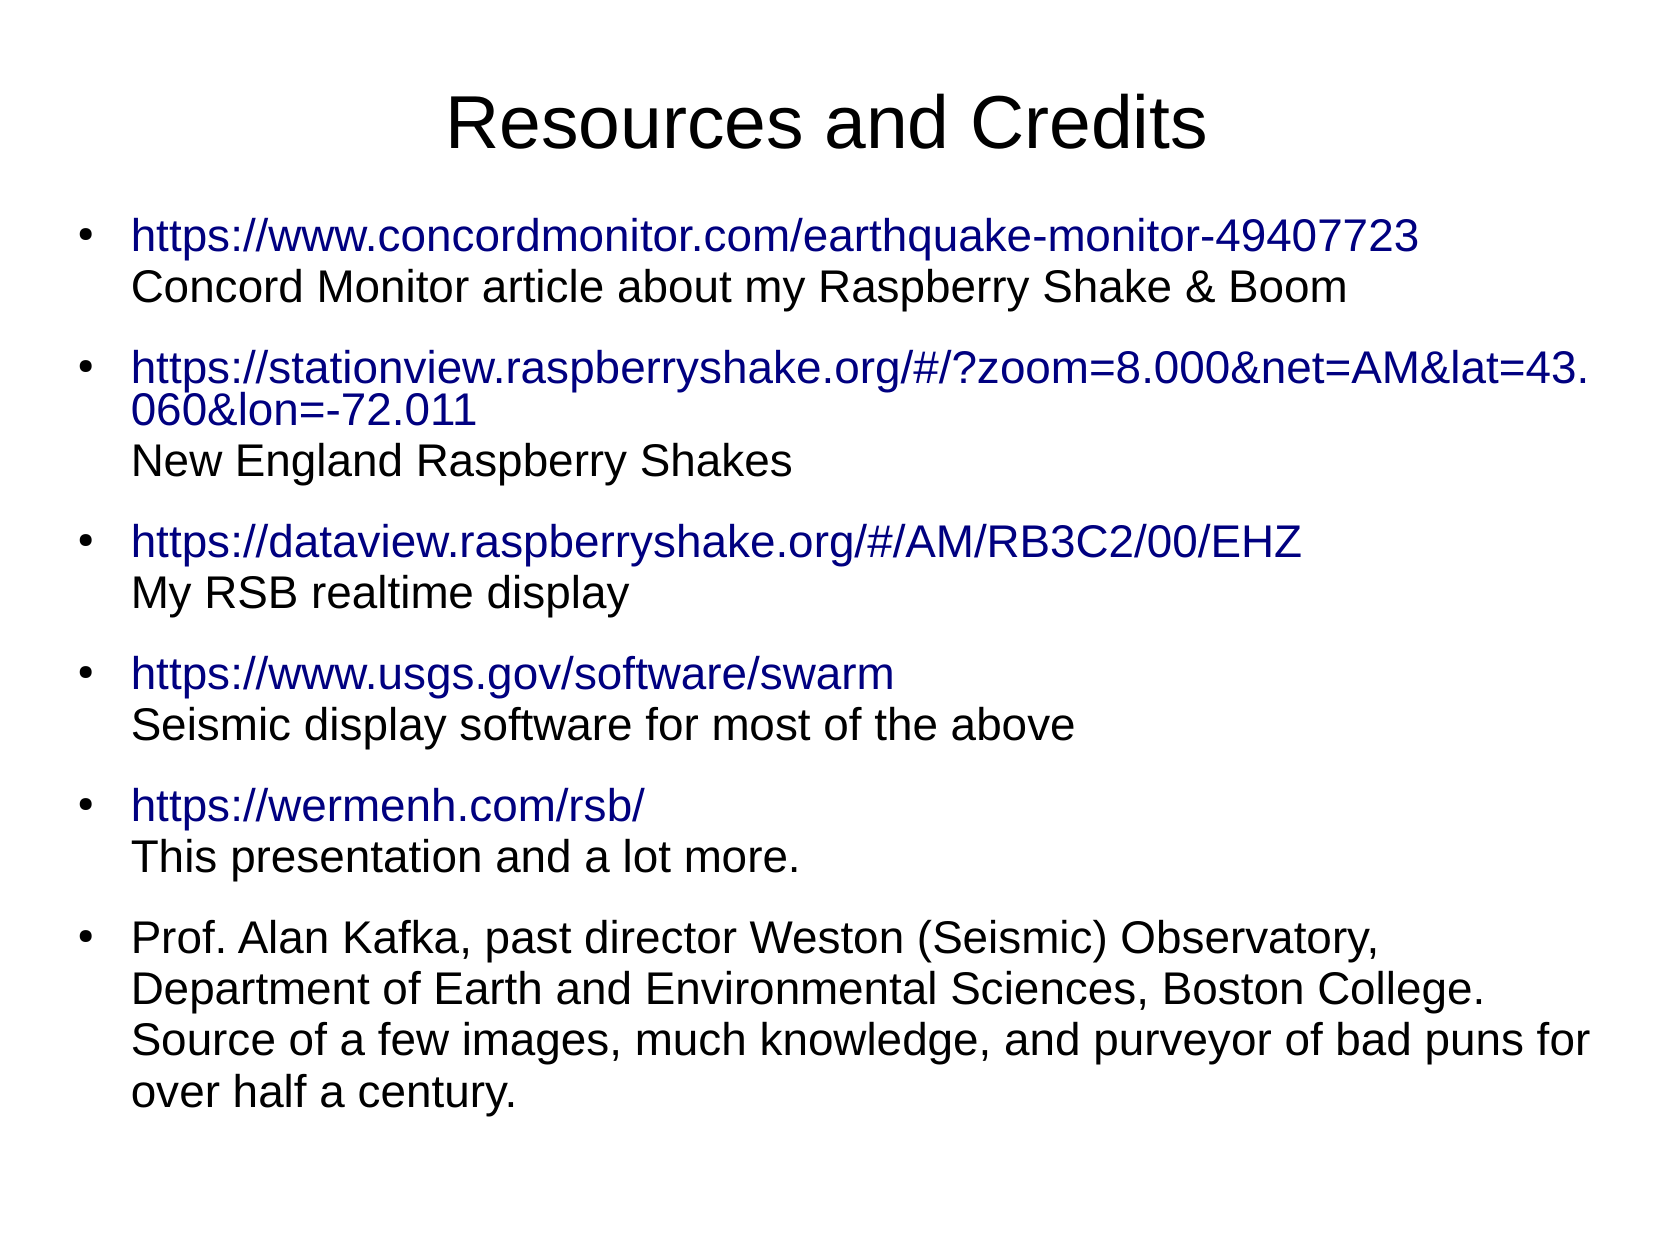

# Resources and Credits
https://www.concordmonitor.com/earthquake-monitor-49407723
Concord Monitor article about my Raspberry Shake & Boom
https://stationview.raspberryshake.org/#/?zoom=8.000&net=AM&lat=43.060&lon=-72.011New England Raspberry Shakes
https://dataview.raspberryshake.org/#/AM/RB3C2/00/EHZ
My RSB realtime display
https://www.usgs.gov/software/swarm
Seismic display software for most of the above
https://wermenh.com/rsb/
This presentation and a lot more.
Prof. Alan Kafka, past director Weston (Seismic) Observatory, Department of Earth and Environmental Sciences, Boston College.
Source of a few images, much knowledge, and purveyor of bad puns for over half a century.